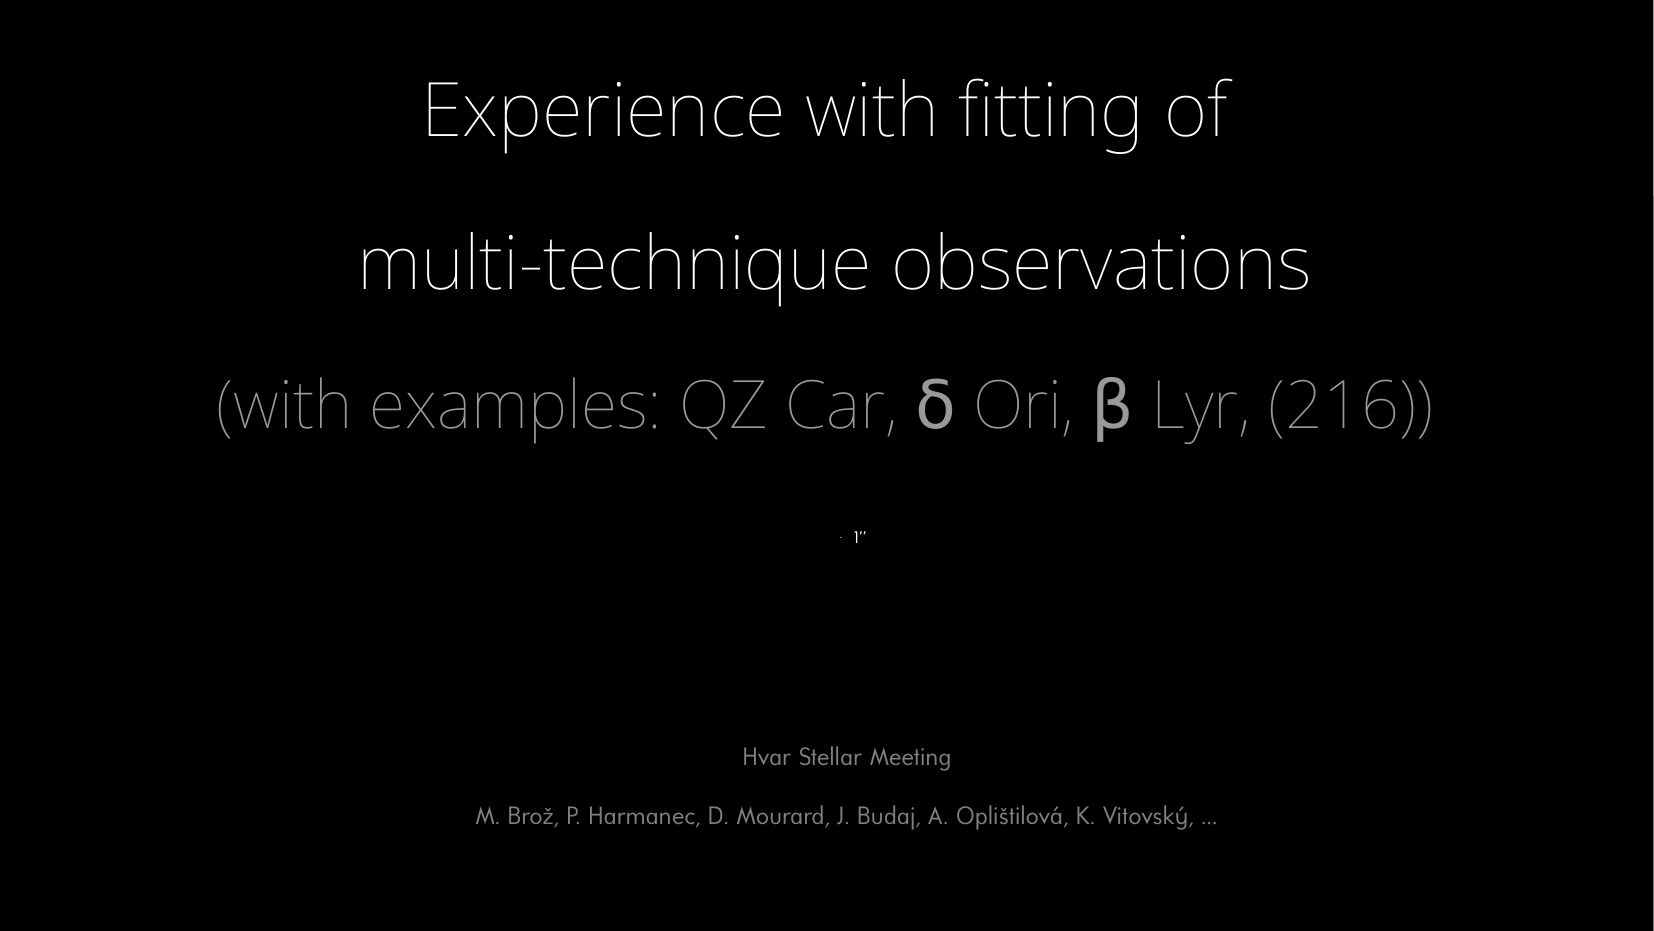

# Experience with fitting of multi-technique observations (with examples: QZ Car, δ Ori, β Lyr, (216))
.
1’’
Hvar Stellar Meeting
M. Brož, P. Harmanec, D. Mourard, J. Budaj, A. Oplištilová, K. Vitovský, ...